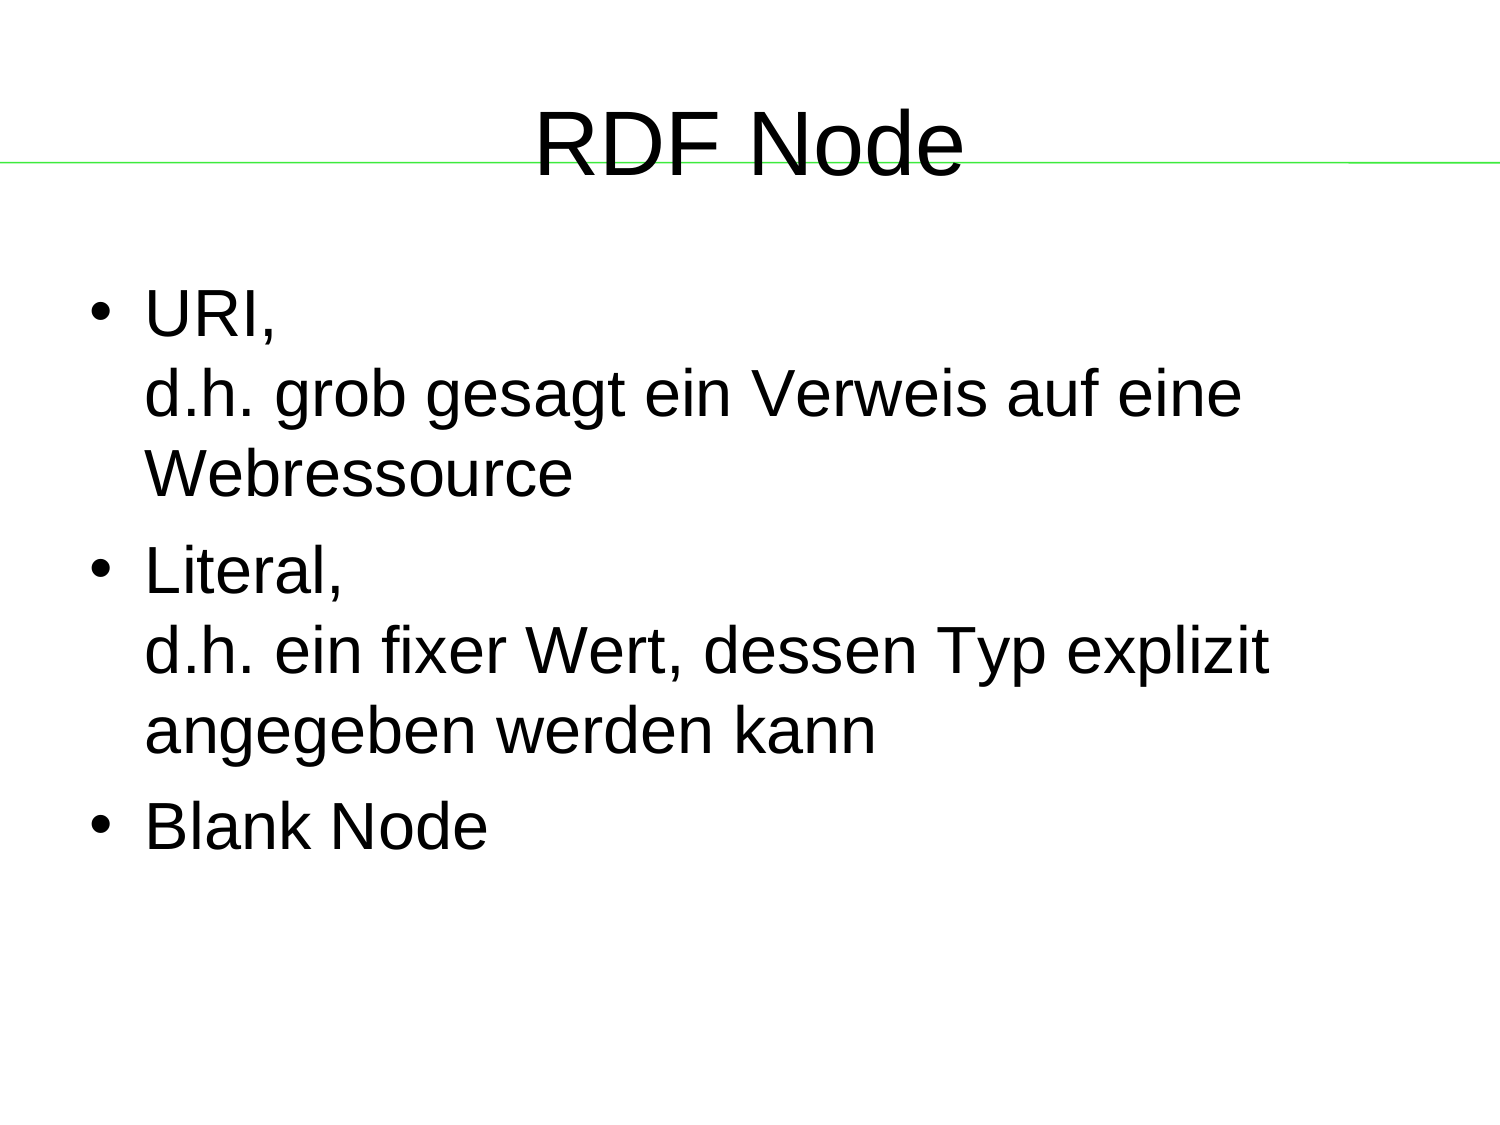

# RDF Node
URI,
d.h. grob gesagt ein Verweis auf eine Webressource
Literal,
d.h. ein fixer Wert, dessen Typ explizit angegeben werden kann
Blank Node